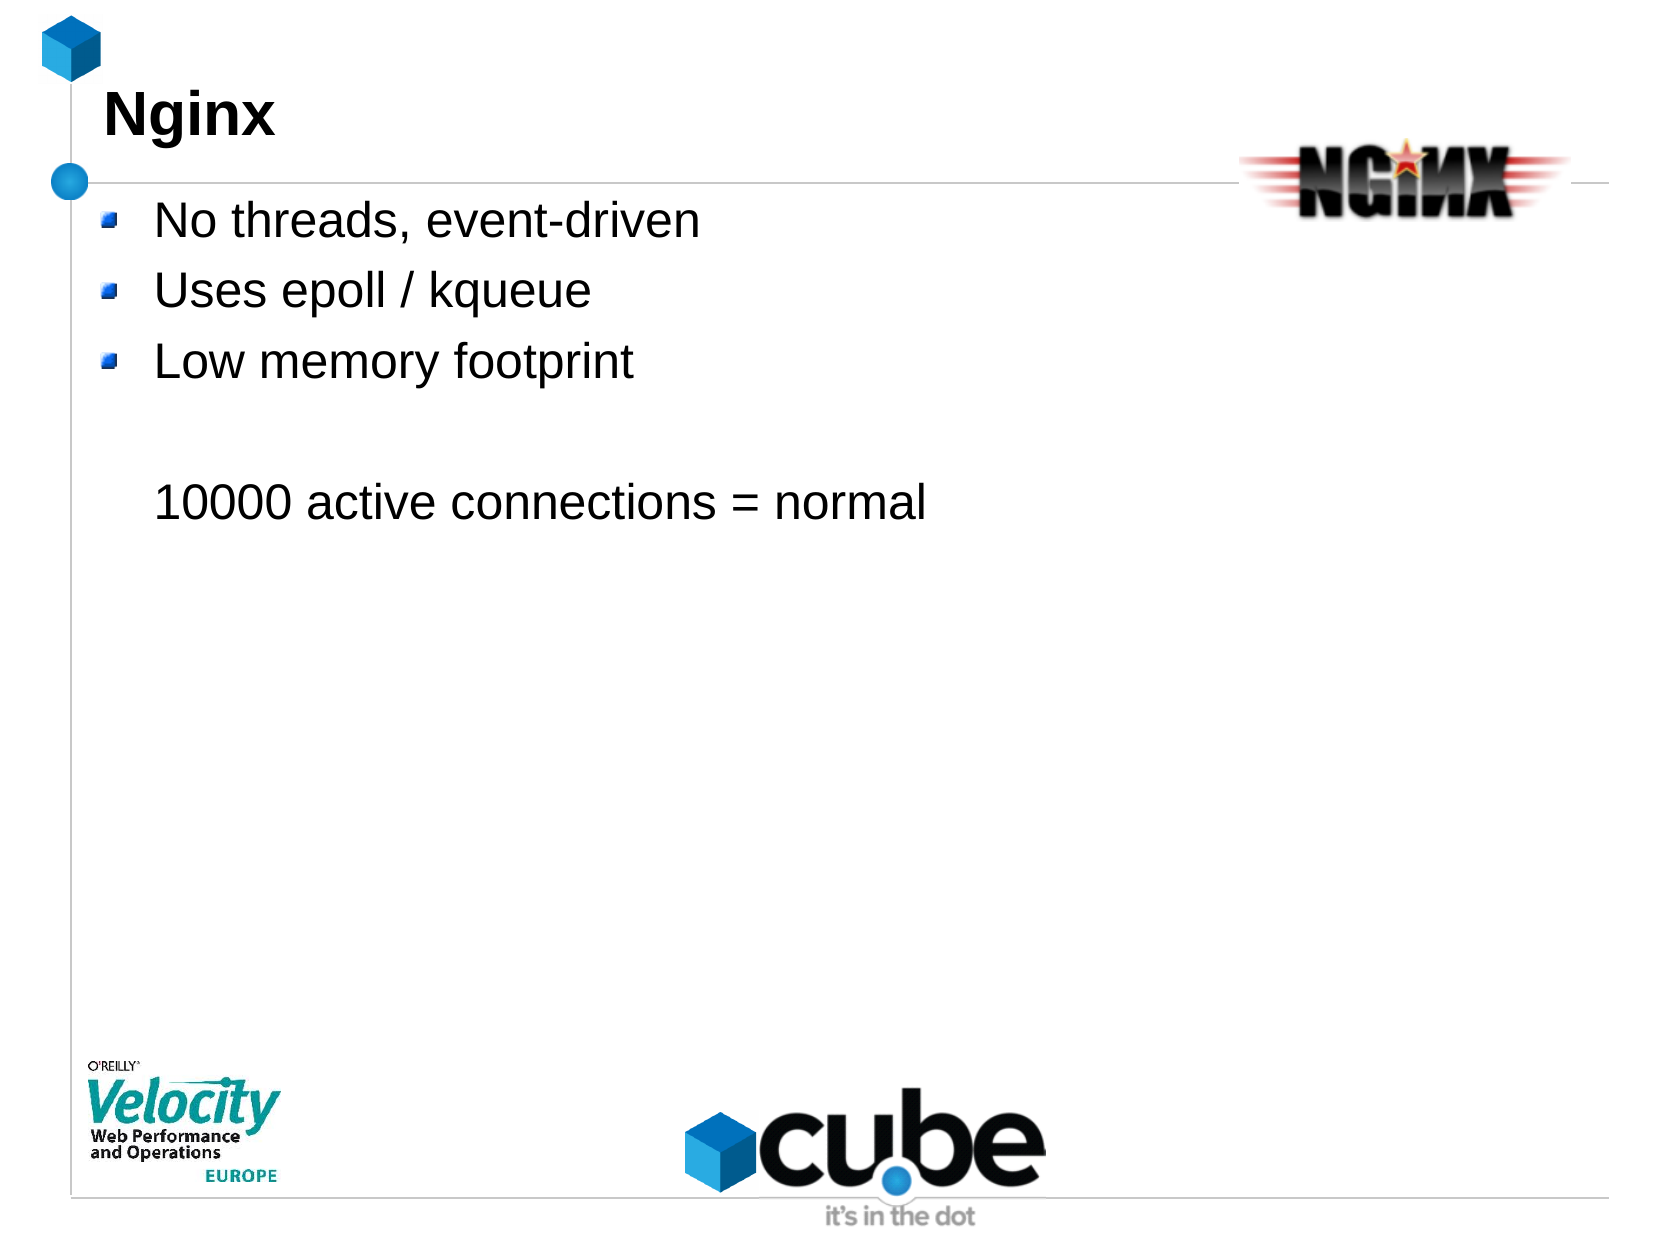

# Nginx
No threads, event-driven
Uses epoll / kqueue
Low memory footprint
10000 active connections = normal